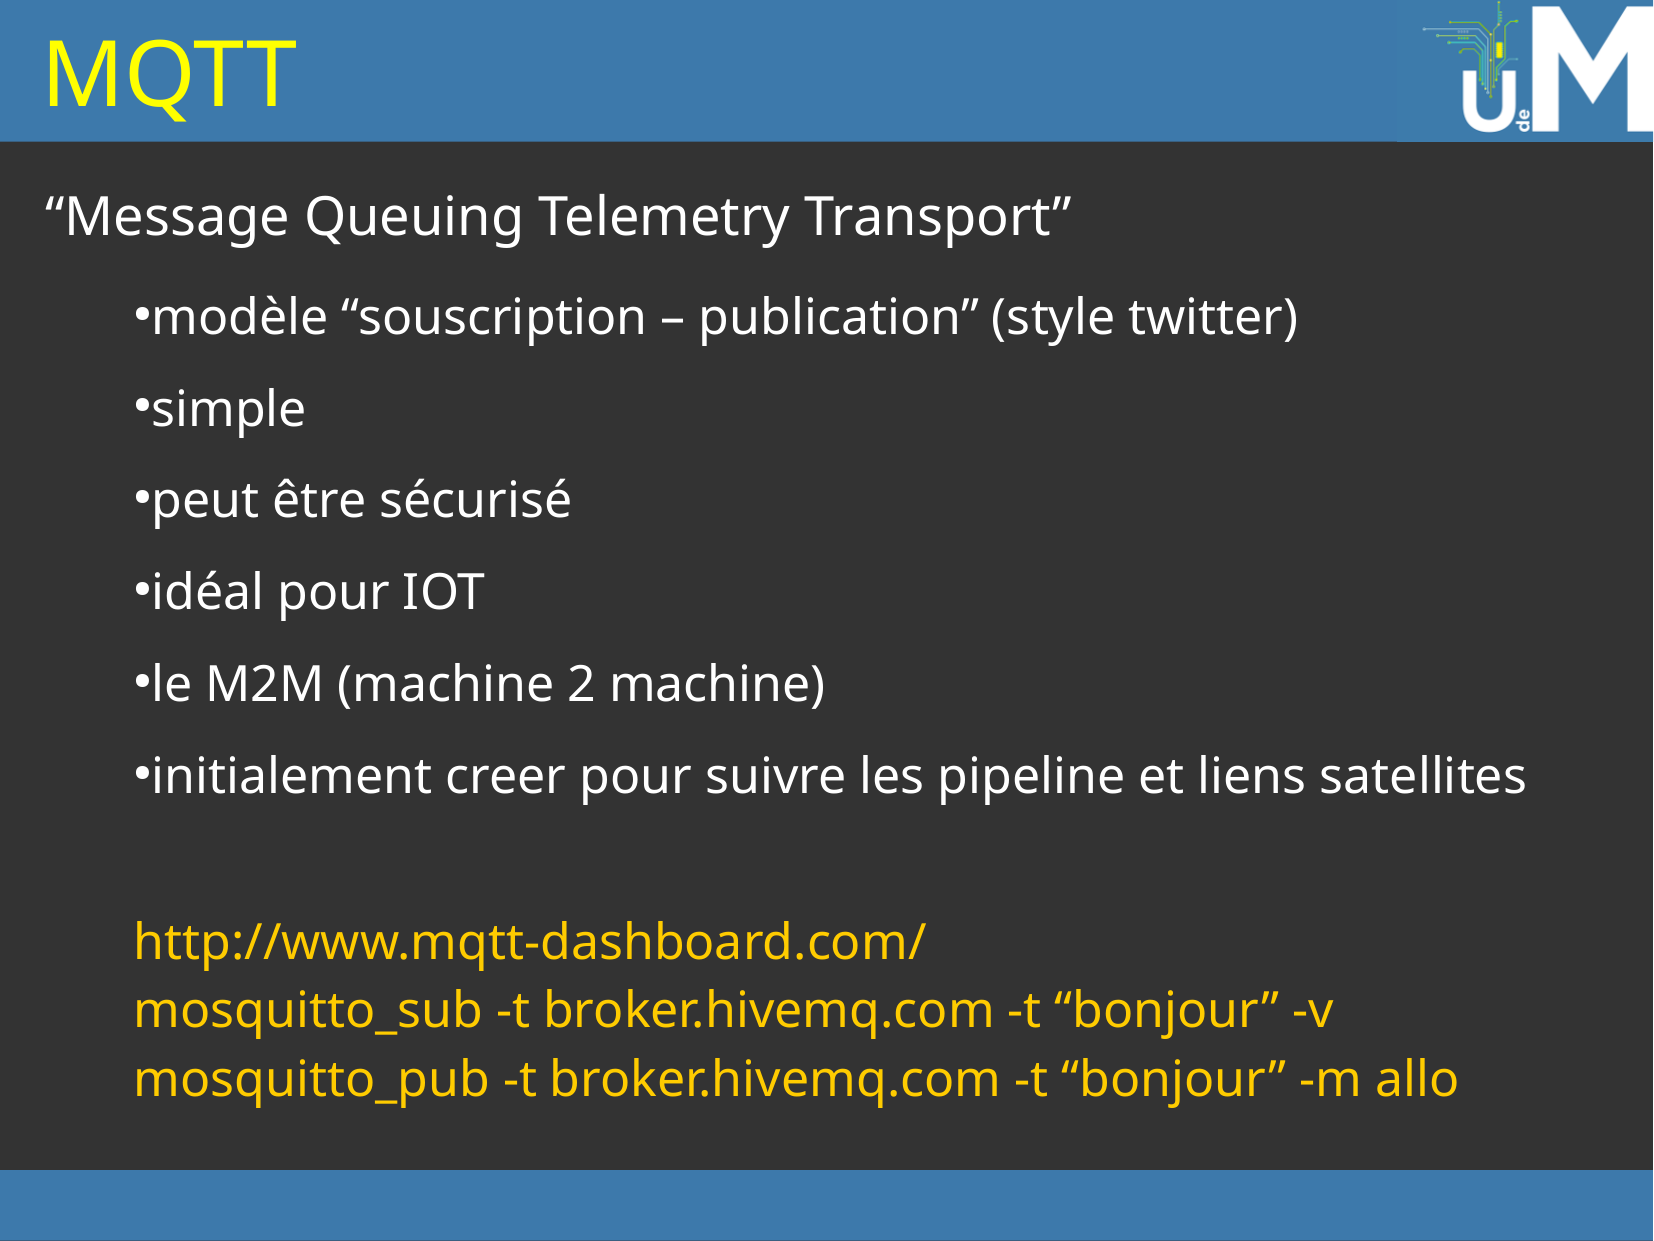

# MQTT
“Message Queuing Telemetry Transport”
modèle “souscription – publication” (style twitter)
simple
peut être sécurisé
idéal pour IOT
le M2M (machine 2 machine)
initialement creer pour suivre les pipeline et liens satellites
http://www.mqtt-dashboard.com/
mosquitto_sub -t broker.hivemq.com -t “bonjour” -v
mosquitto_pub -t broker.hivemq.com -t “bonjour” -m allo